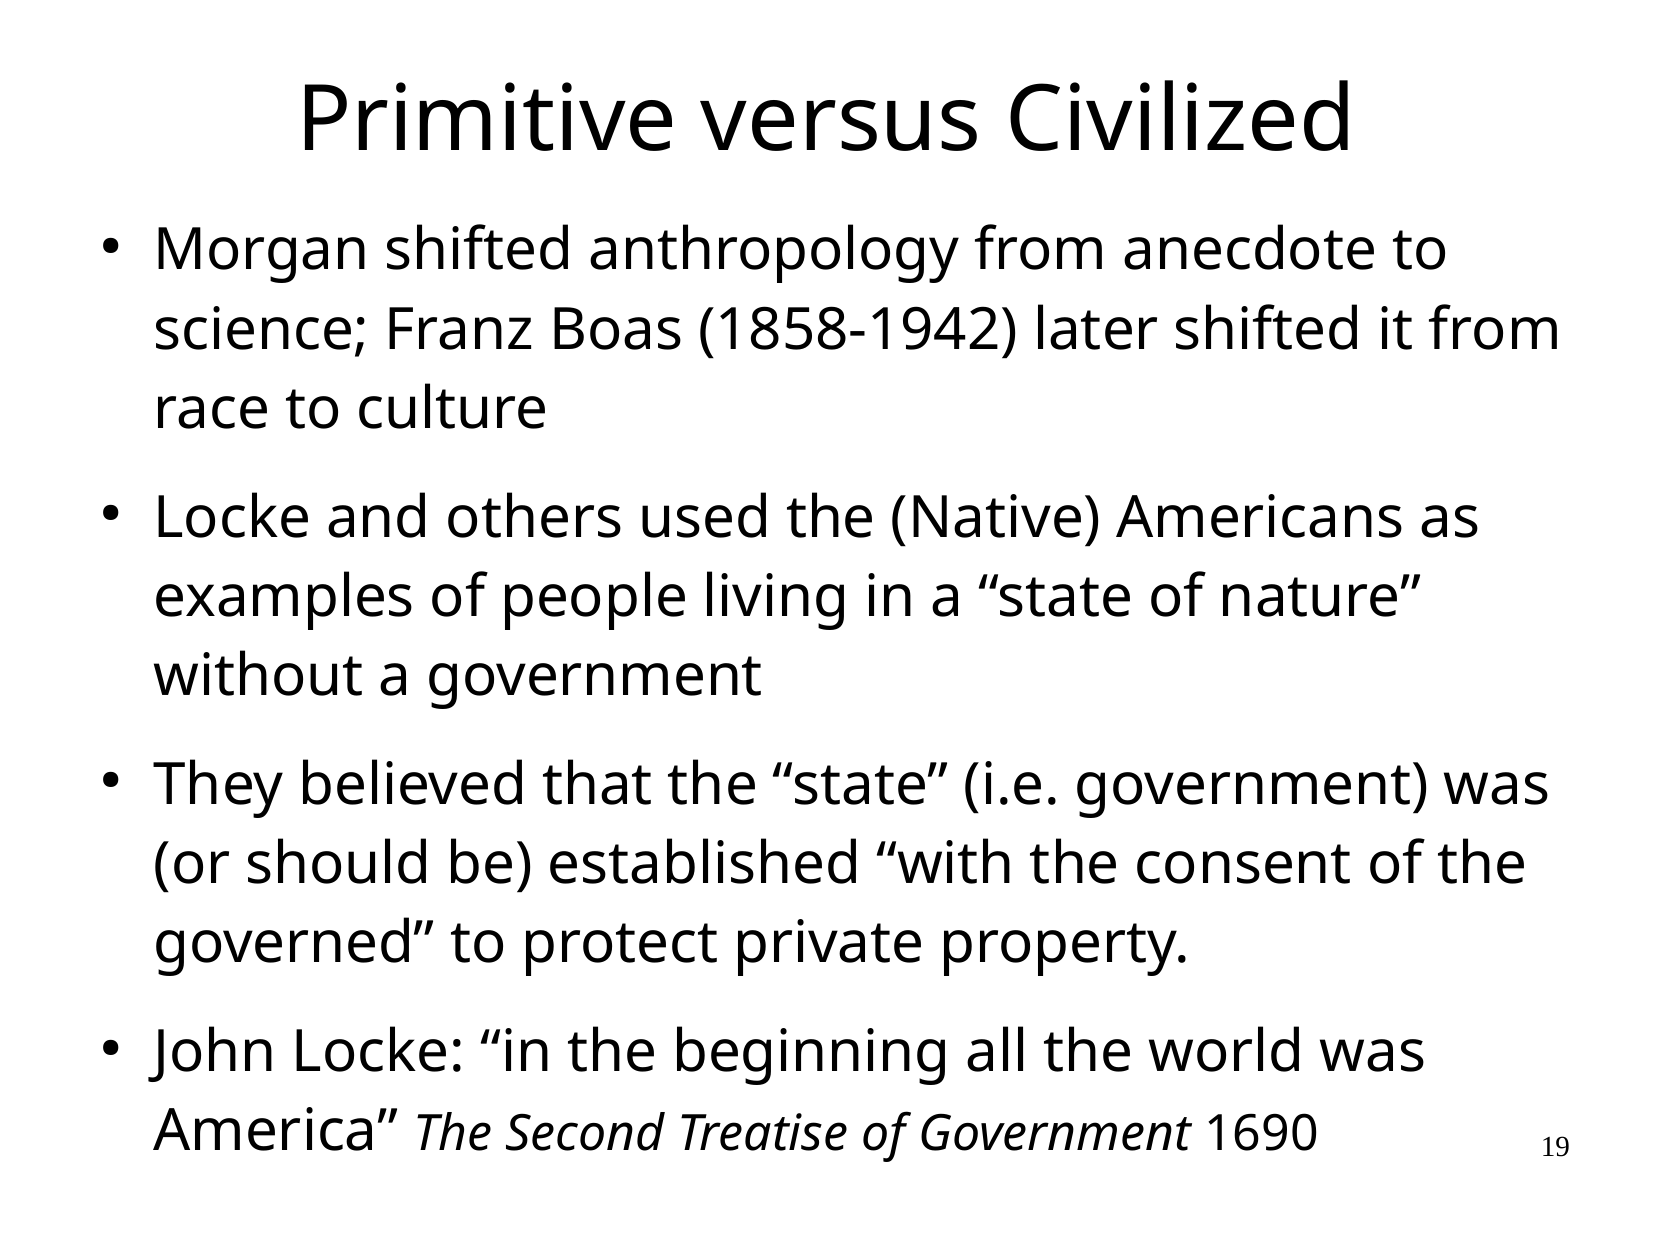

# Primitive versus Civilized
Morgan shifted anthropology from anecdote to science; Franz Boas (1858-1942) later shifted it from race to culture
Locke and others used the (Native) Americans as examples of people living in a “state of nature” without a government
They believed that the “state” (i.e. government) was (or should be) established “with the consent of the governed” to protect private property.
John Locke: “in the beginning all the world was America” The Second Treatise of Government 1690
19